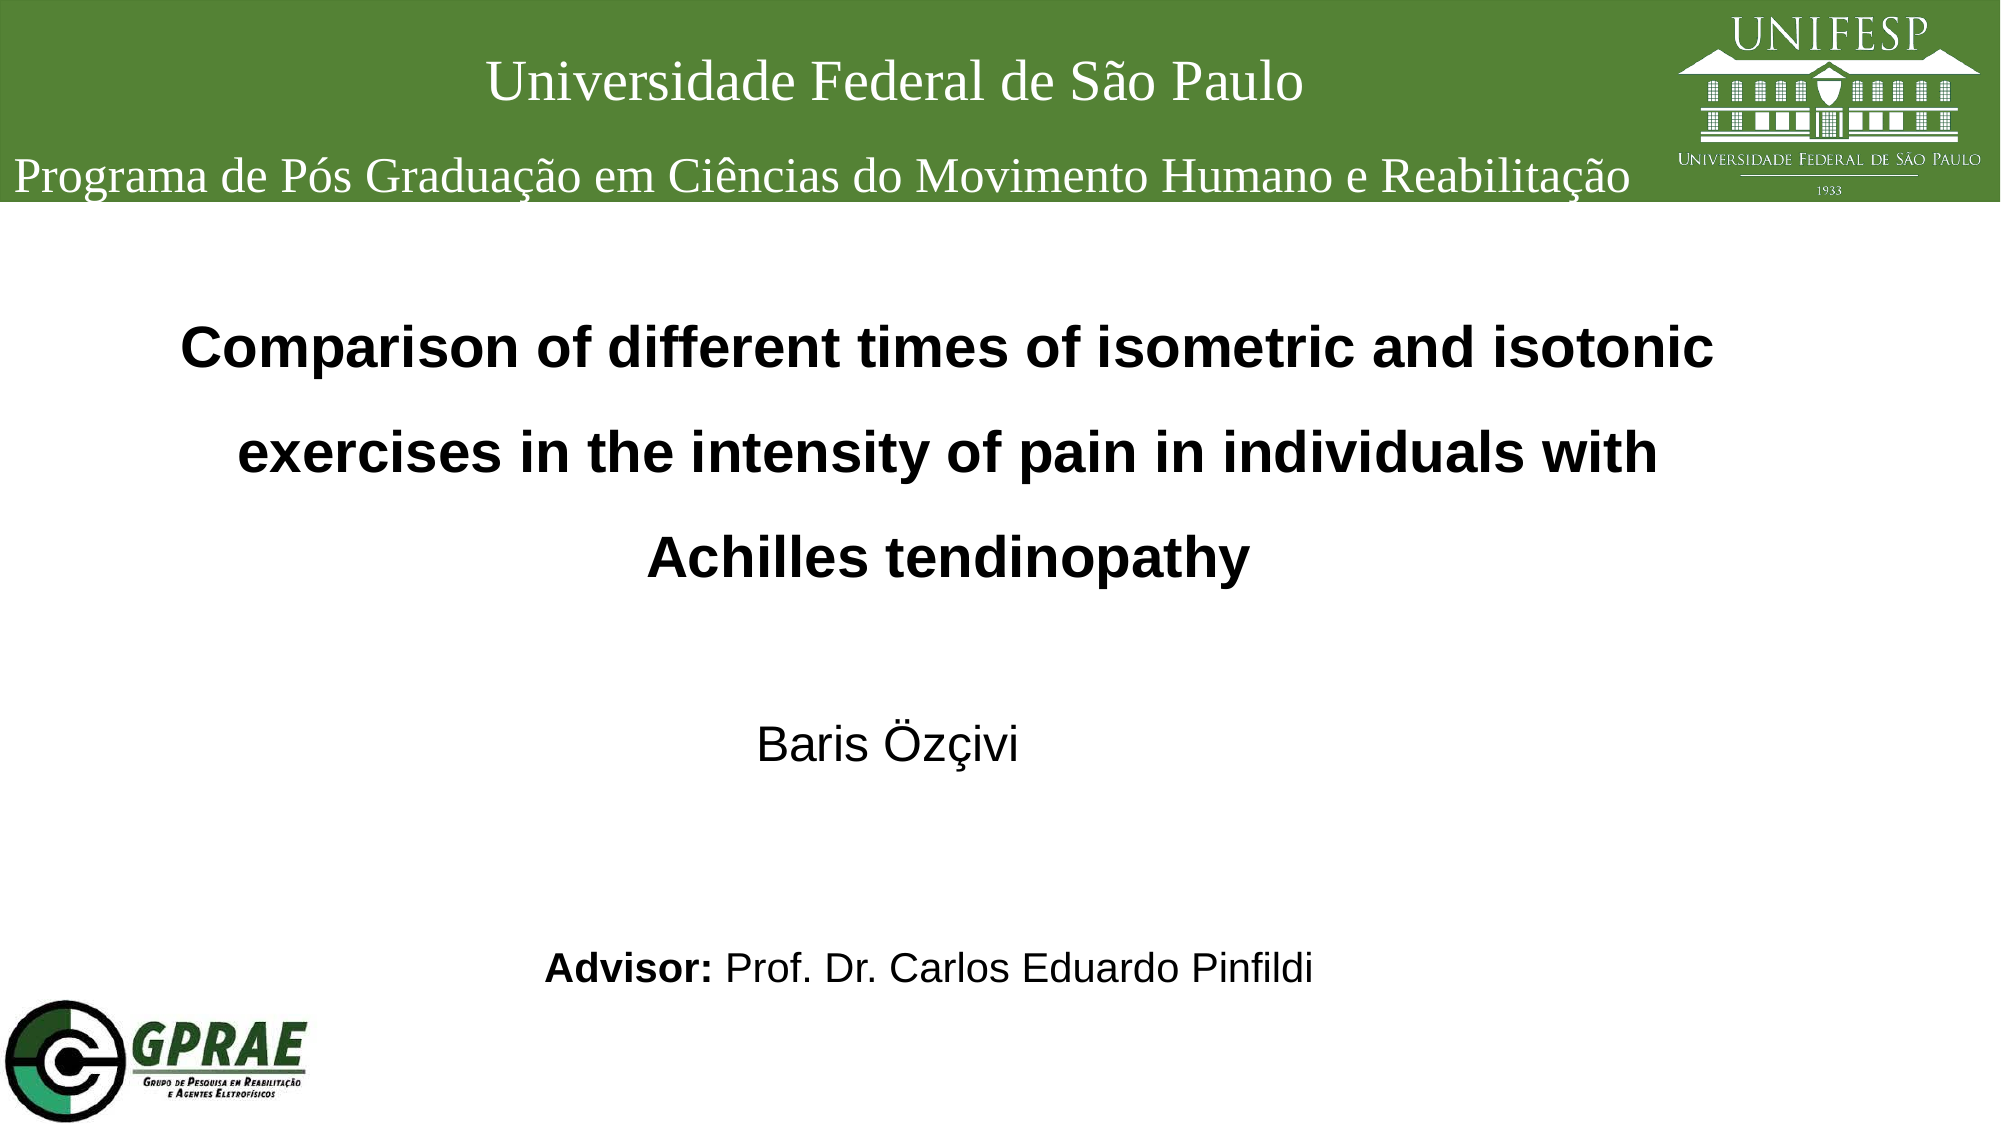

Universidade Federal de São Paulo
Programa de Pós Graduação em Ciências do Movimento Humano e Reabilitação
Comparison of different times of isometric and isotonic exercises in the intensity of pain in individuals with Achilles tendinopathy
Baris Özçivi
Advisor: Prof. Dr. Carlos Eduardo Pinfildi